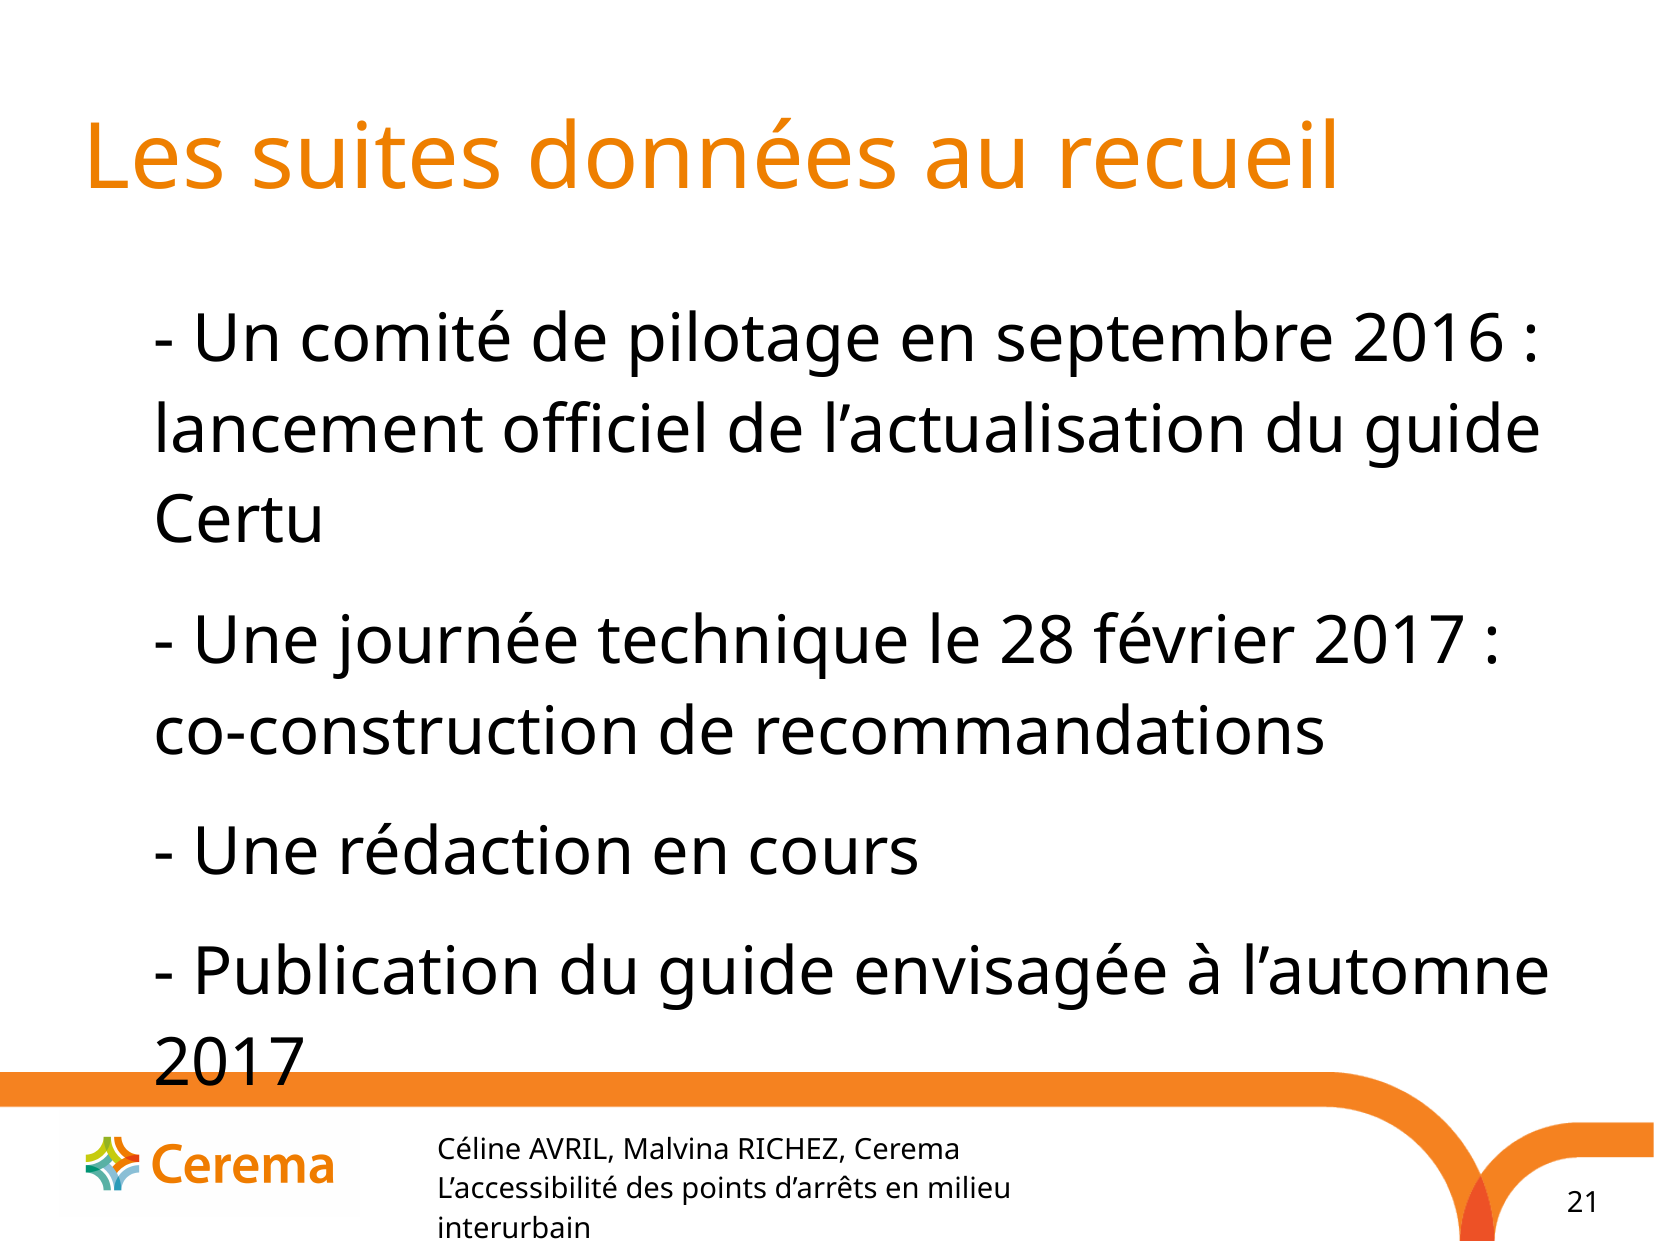

# Les suites données au recueil
- Un comité de pilotage en septembre 2016 : lancement officiel de l’actualisation du guide Certu
- Une journée technique le 28 février 2017 : co-construction de recommandations
- Une rédaction en cours
- Publication du guide envisagée à l’automne 2017
21